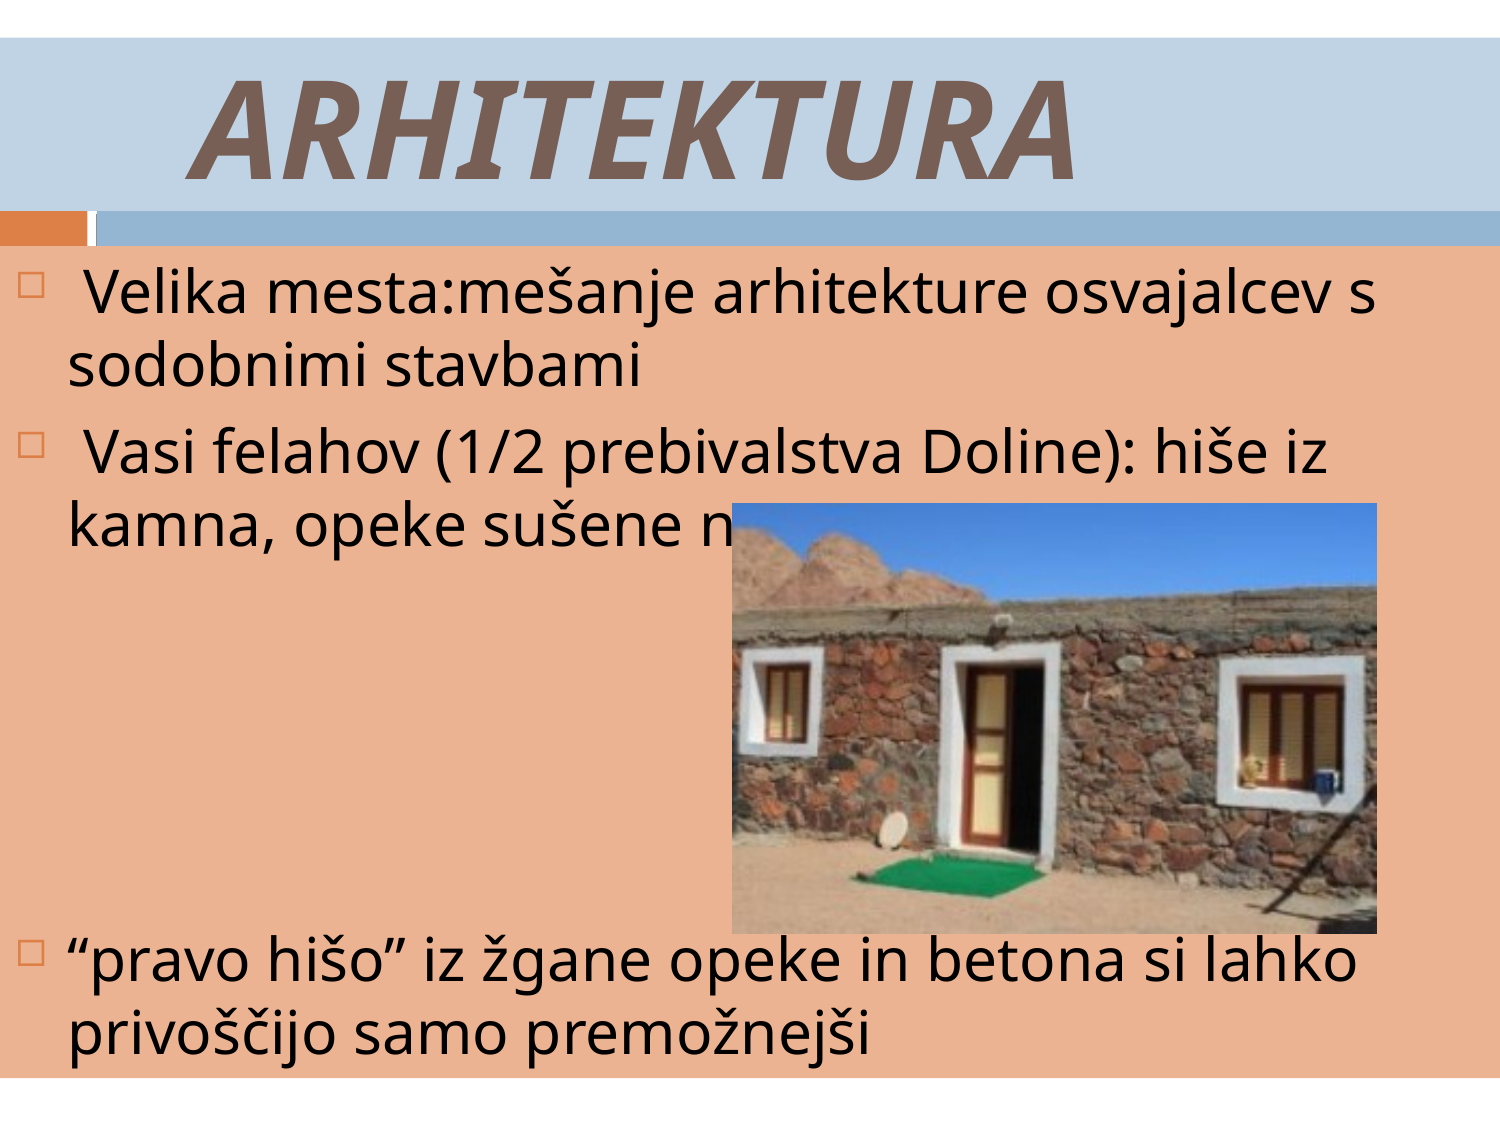

# ARHITEKTURA
 Velika mesta:mešanje arhitekture osvajalcev s sodobnimi stavbami
 Vasi felahov (1/2 prebivalstva Doline): hiše iz kamna, opeke sušene na soncu
“pravo hišo” iz žgane opeke in betona si lahko privoščijo samo premožnejši